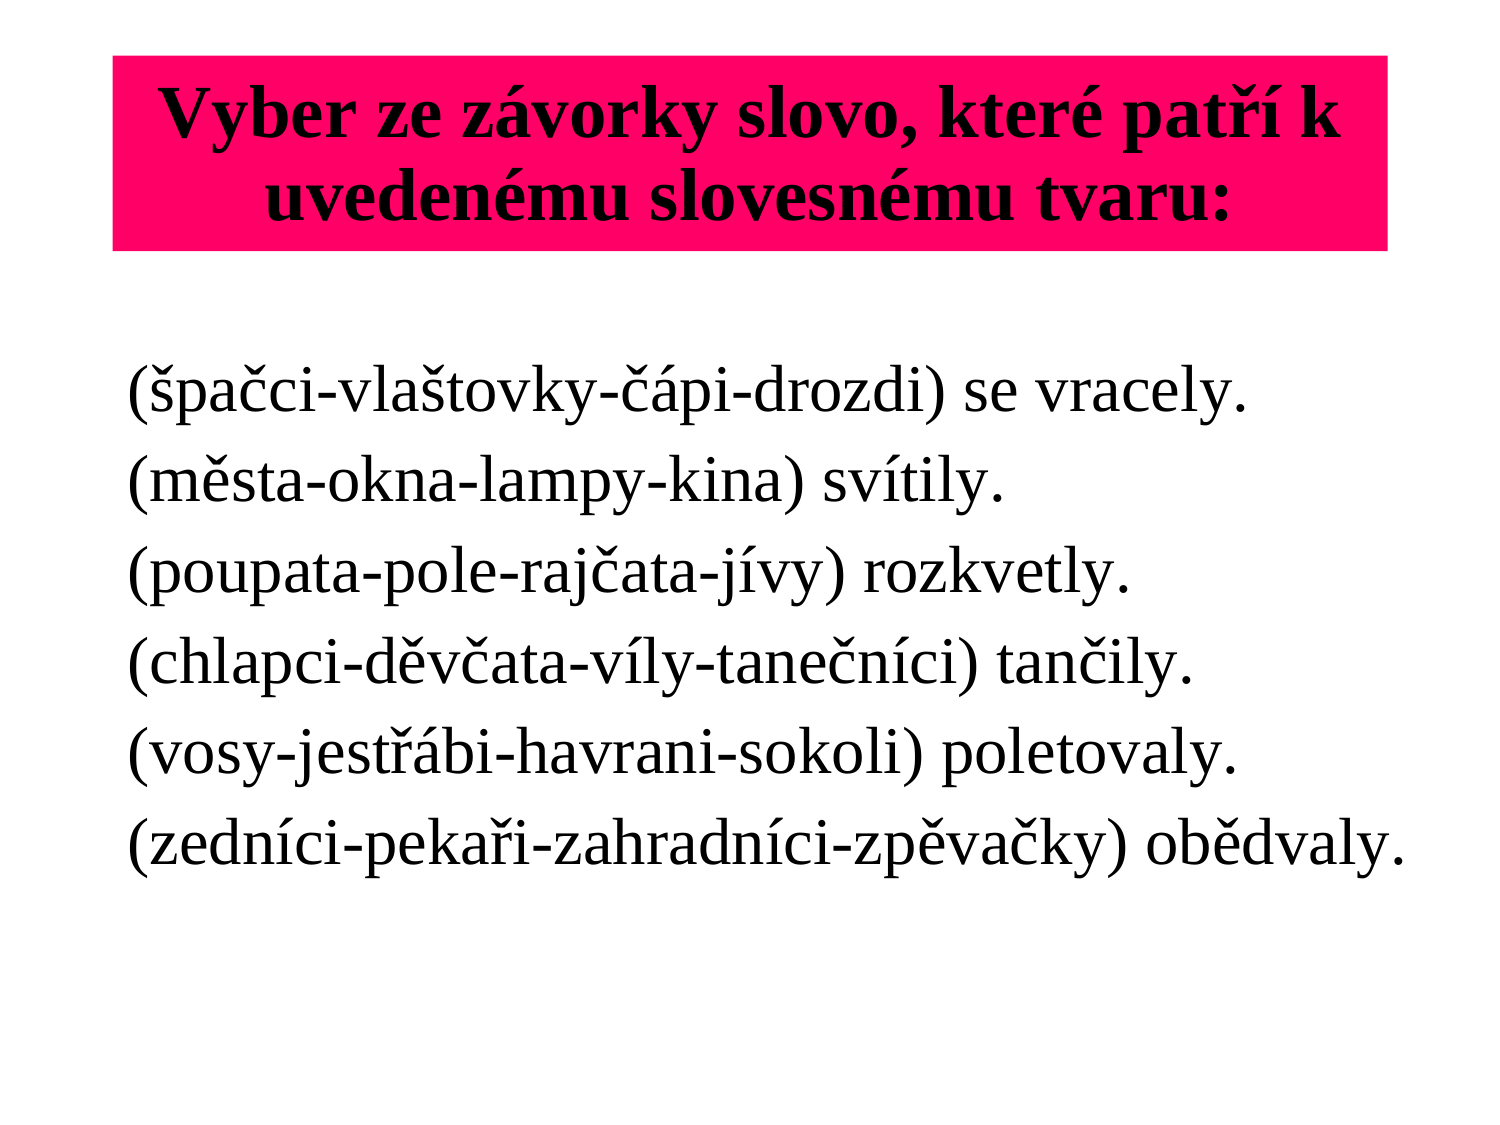

Vyber ze závorky slovo, které patří k uvedenému slovesnému tvaru:
# (špačci-vlaštovky-čápi-drozdi) se vracely.
(města-okna-lampy-kina) svítily.
(poupata-pole-rajčata-jívy) rozkvetly.
(chlapci-děvčata-víly-tanečníci) tančily.
(vosy-jestřábi-havrani-sokoli) poletovaly.
(zedníci-pekaři-zahradníci-zpěvačky) obědvaly.